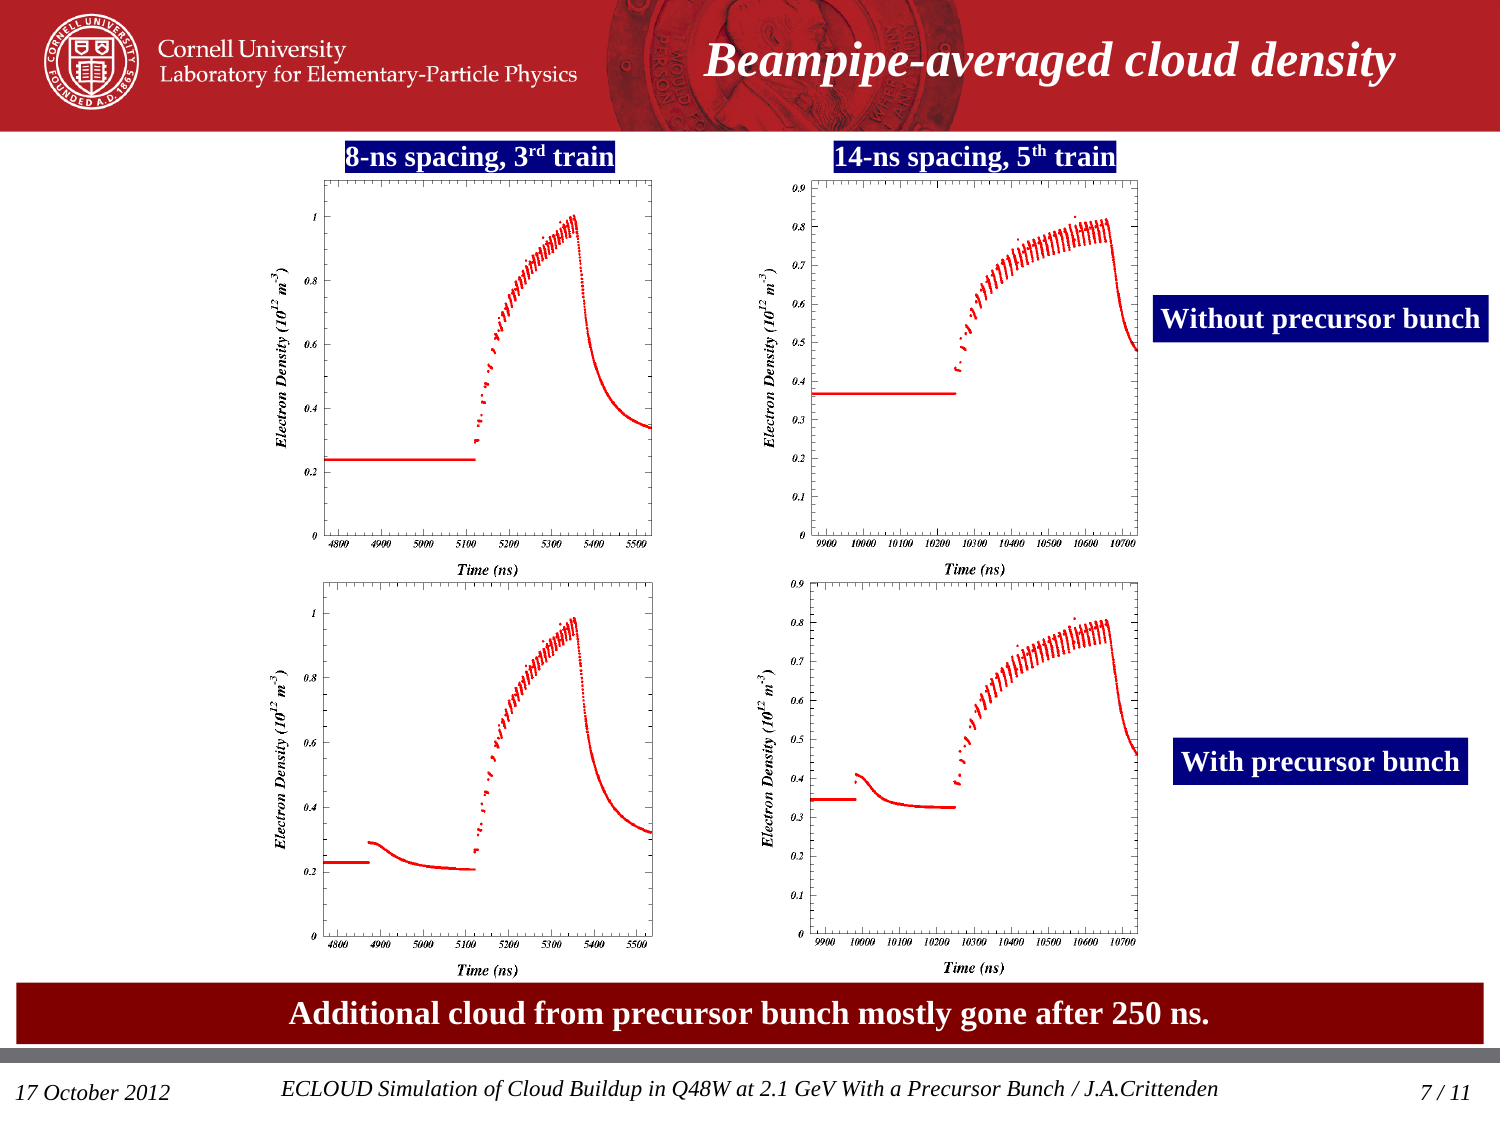

# Beampipe-averaged cloud density
8-ns spacing, 3rd train
14-ns spacing, 5th train
Without precursor bunch
With precursor bunch
Additional cloud from precursor bunch mostly gone after 250 ns.